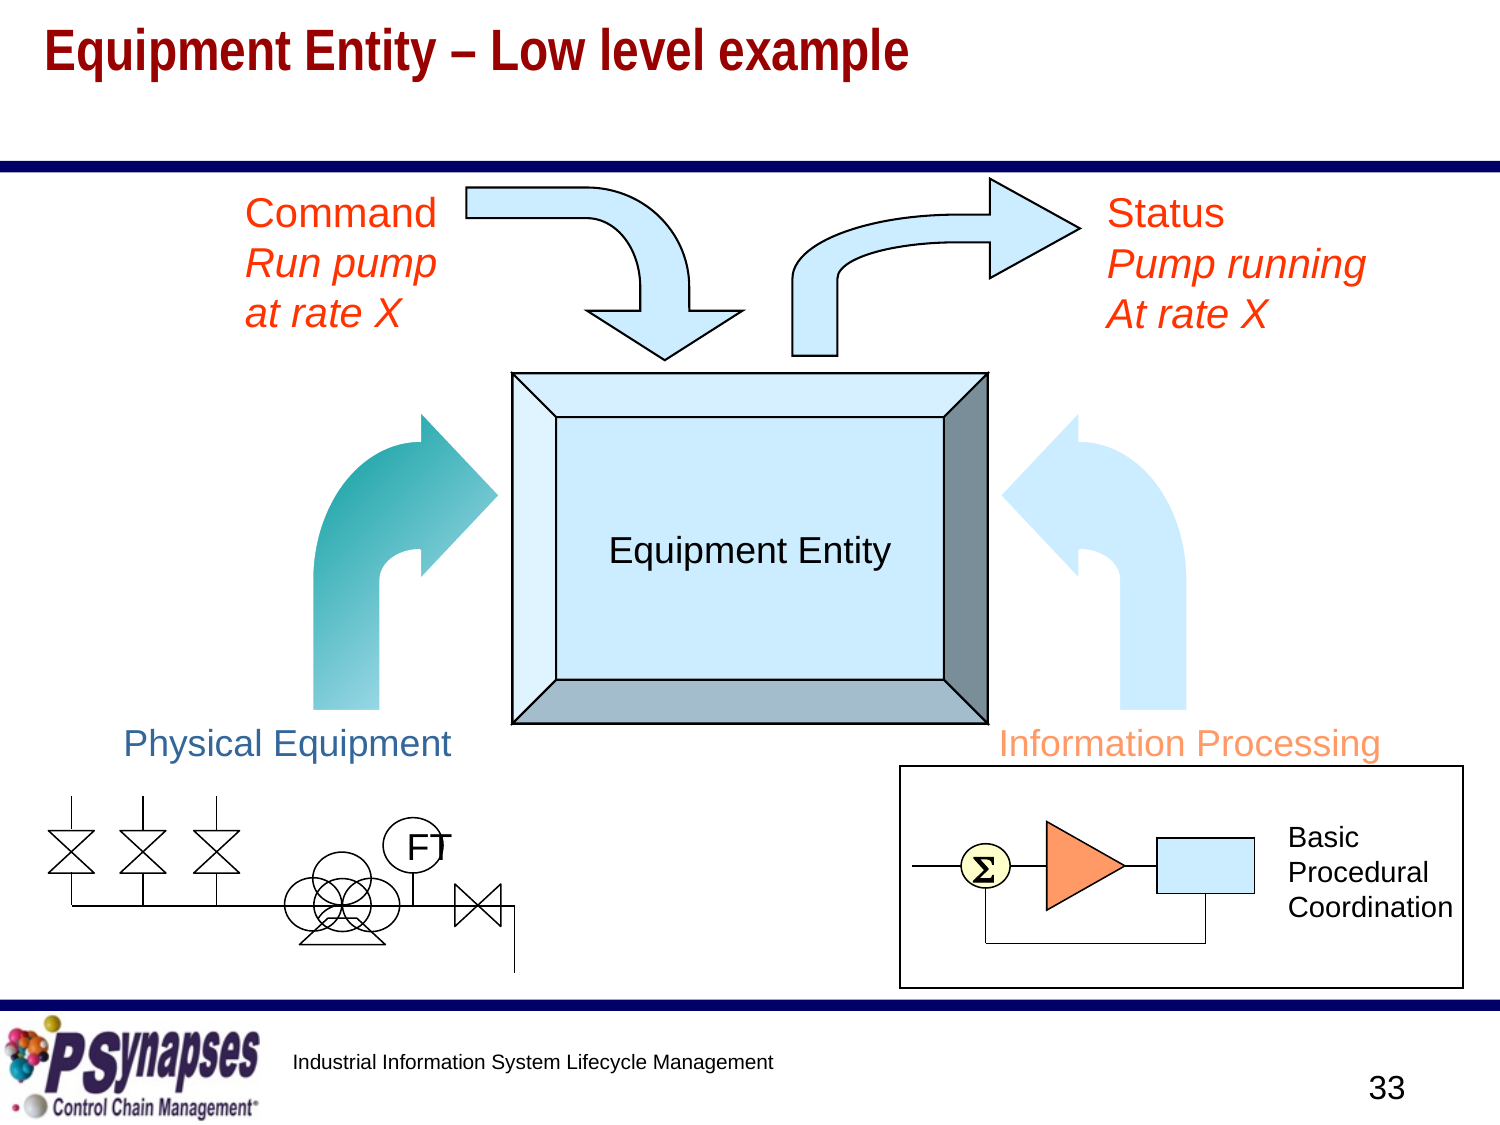

# Equipment Entity – Low level example
Command
Run pump
at rate X
Status
Pump running
At rate X
C
E
E
E
E
E
E
Equipment Entity
Physical Equipment
Information Processing
FT
Basic
Procedural
Coordination
